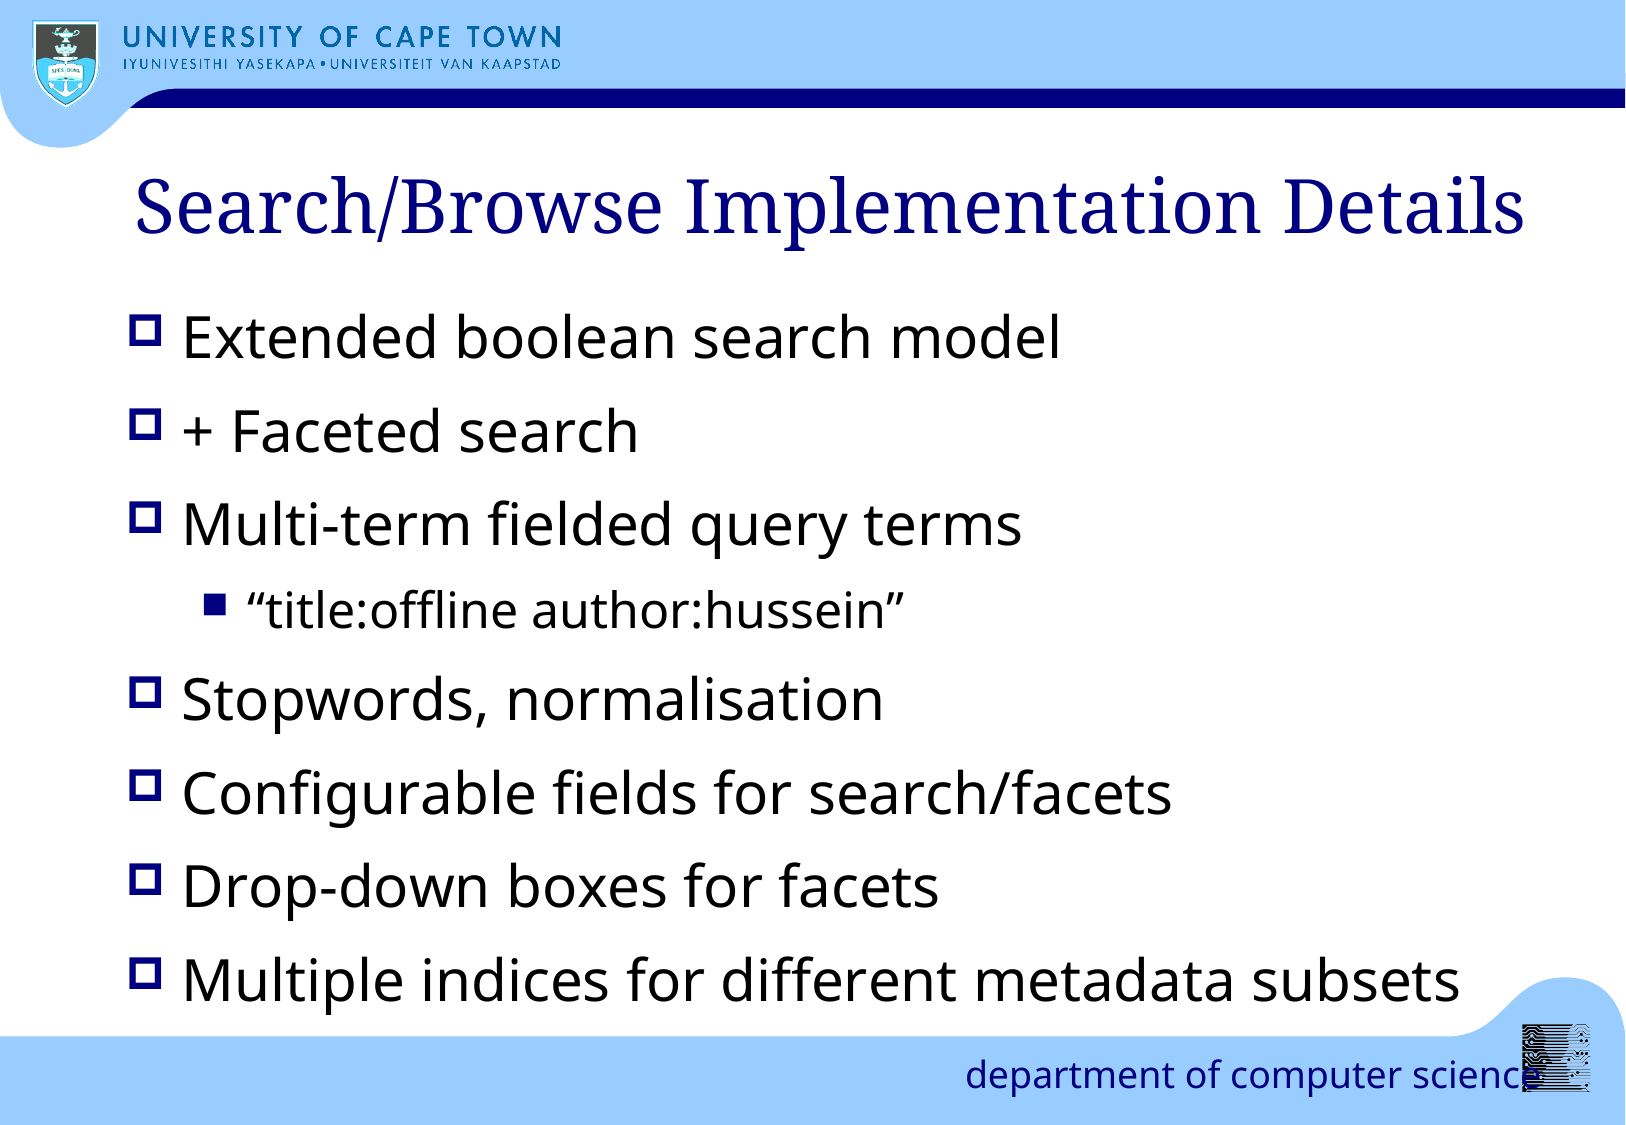

# Search/Browse Implementation Details
Extended boolean search model
+ Faceted search
Multi-term fielded query terms
“title:offline author:hussein”
Stopwords, normalisation
Configurable fields for search/facets
Drop-down boxes for facets
Multiple indices for different metadata subsets